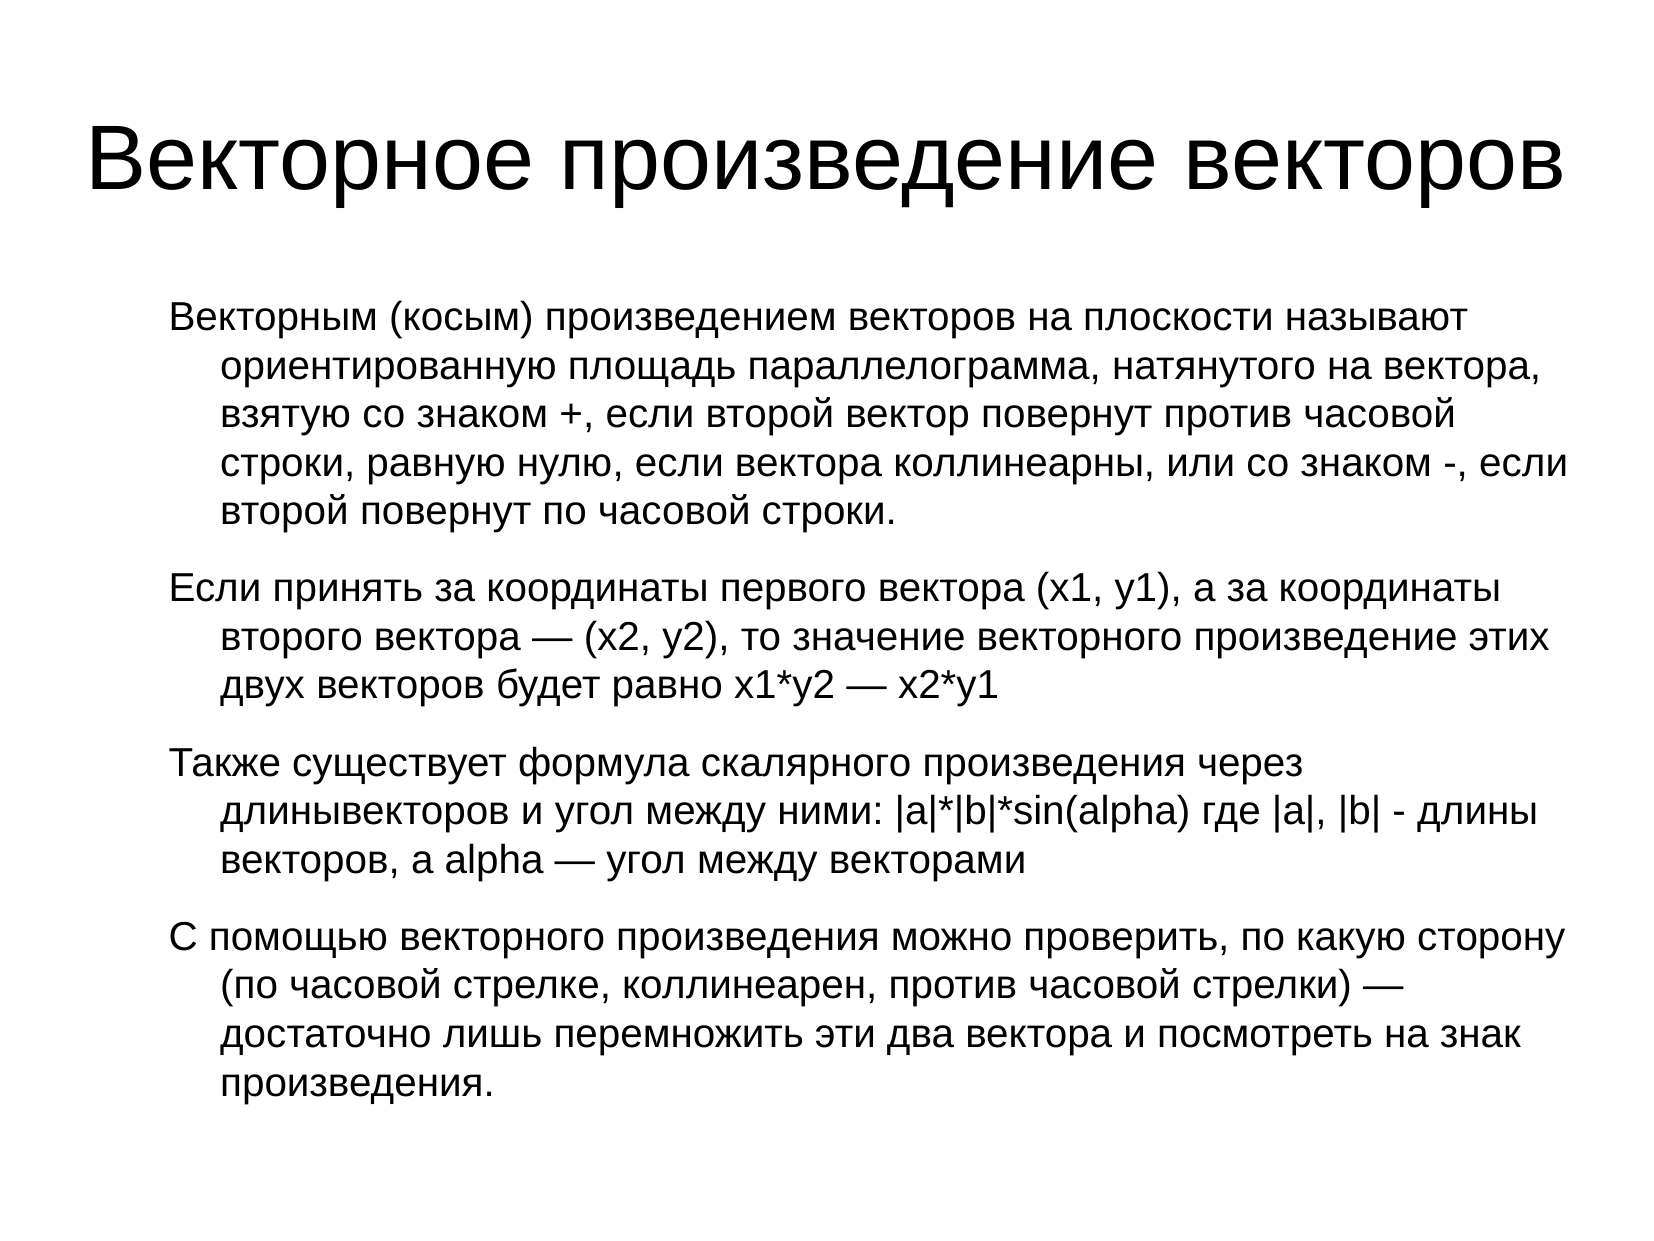

# Векторное произведение векторов
Векторным (косым) произведением векторов на плоскости называют ориентированную площадь параллелограмма, натянутого на вектора, взятую со знаком +, если второй вектор повернут против часовой строки, равную нулю, если вектора коллинеарны, или со знаком -, если второй повернут по часовой строки.
Если принять за координаты первого вектора (x1, y1), а за координаты второго вектора — (x2, y2), то значение векторного произведение этих двух векторов будет равно x1*y2 — x2*y1
Также существует формула скалярного произведения через длинывекторов и угол между ними: |a|*|b|*sin(alpha) где |a|, |b| - длины векторов, а alpha — угол между векторами
С помощью векторного произведения можно проверить, по какую сторону (по часовой стрелке, коллинеарен, против часовой стрелки) — достаточно лишь перемножить эти два вектора и посмотреть на знак произведения.